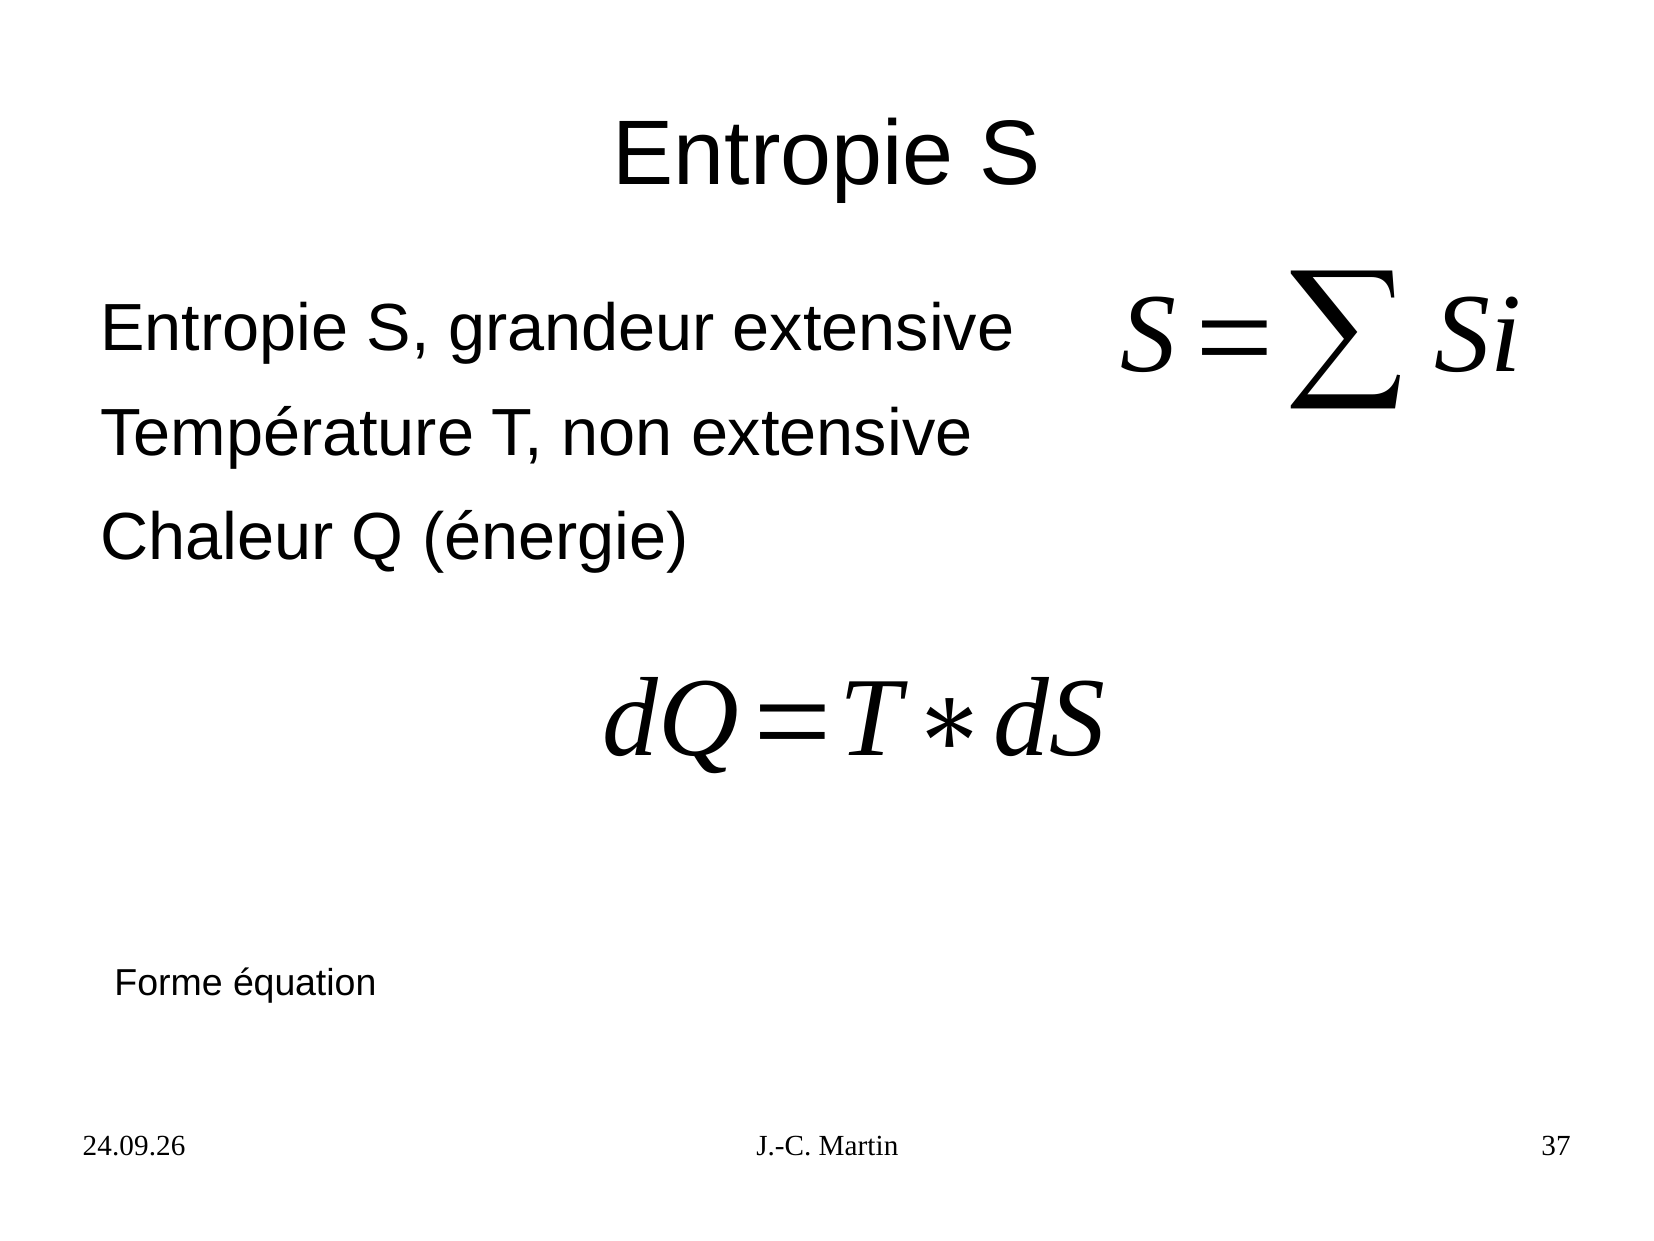

# Entropie S
Entropie S, grandeur extensive
Température T, non extensive
Chaleur Q (énergie)
Forme équation
J.-C. Martin
37